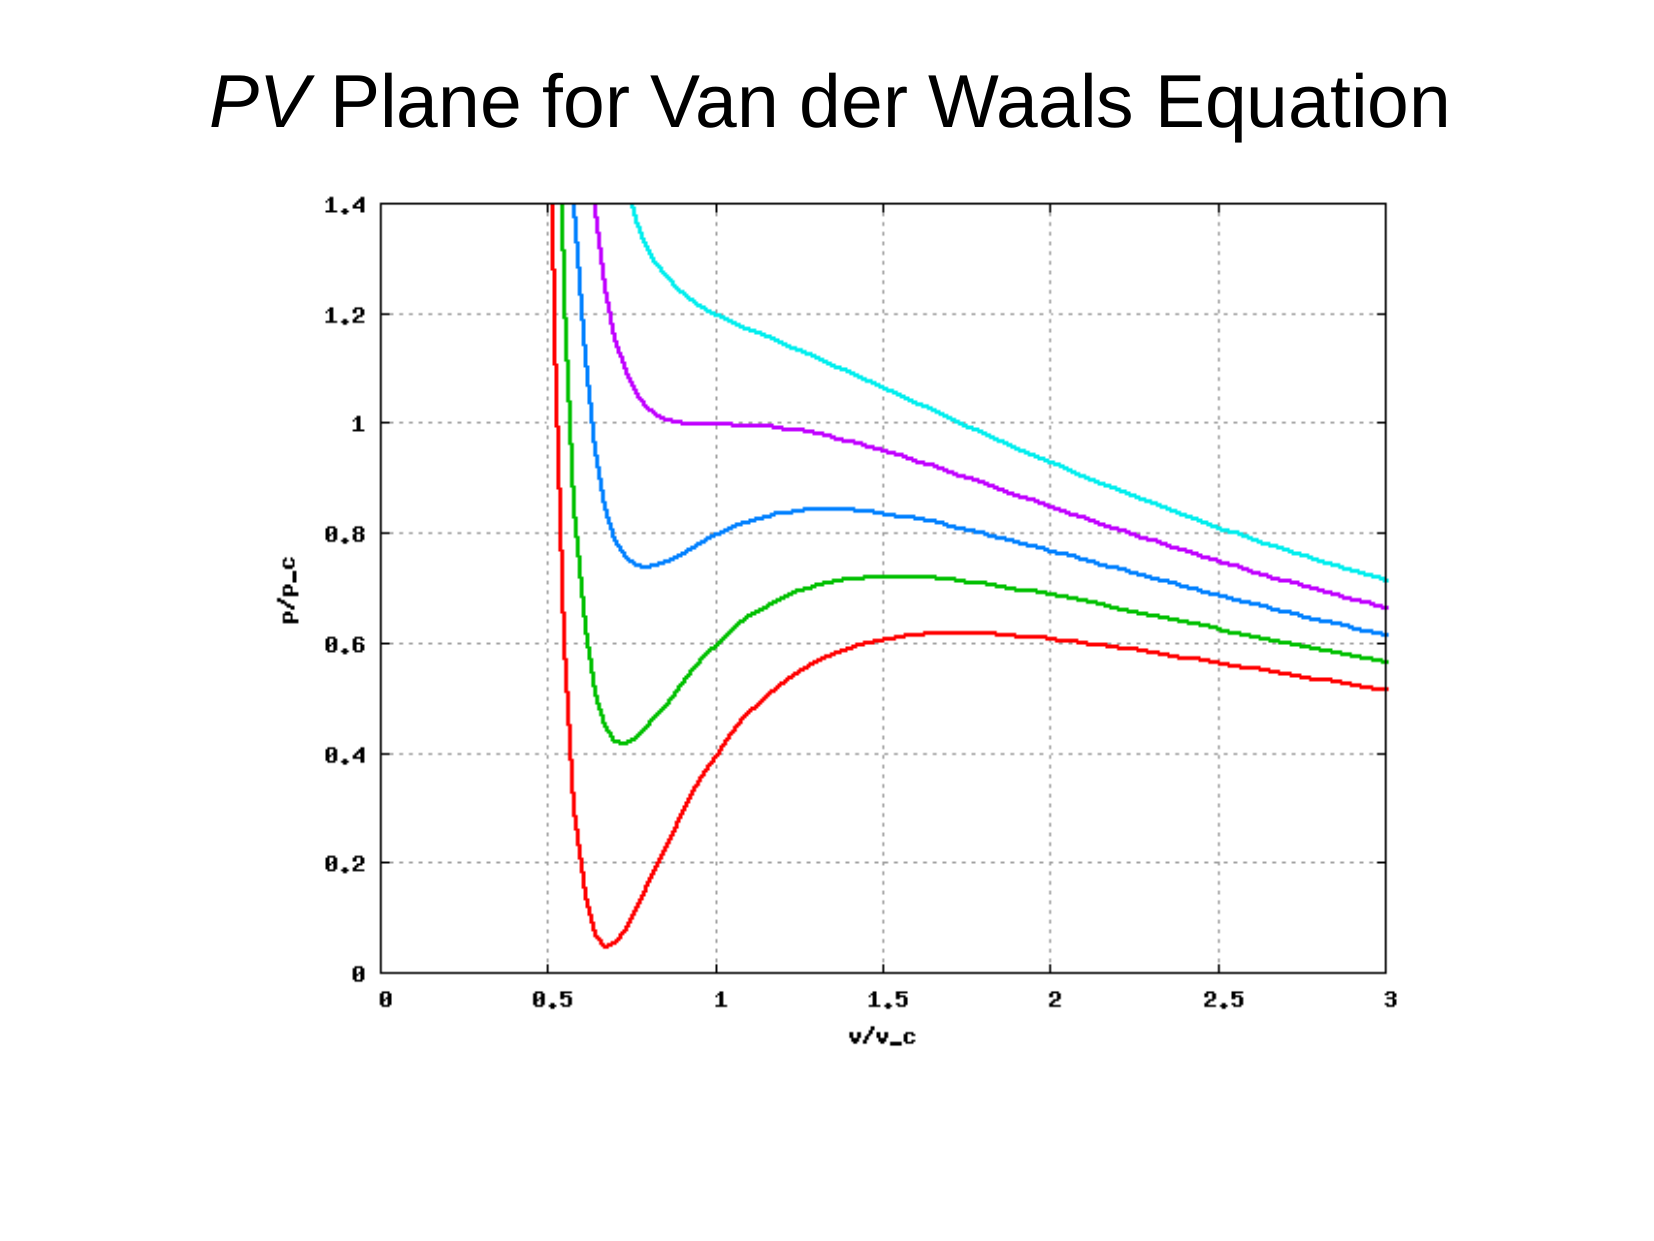

# PV Plane for Van der Waals Equation